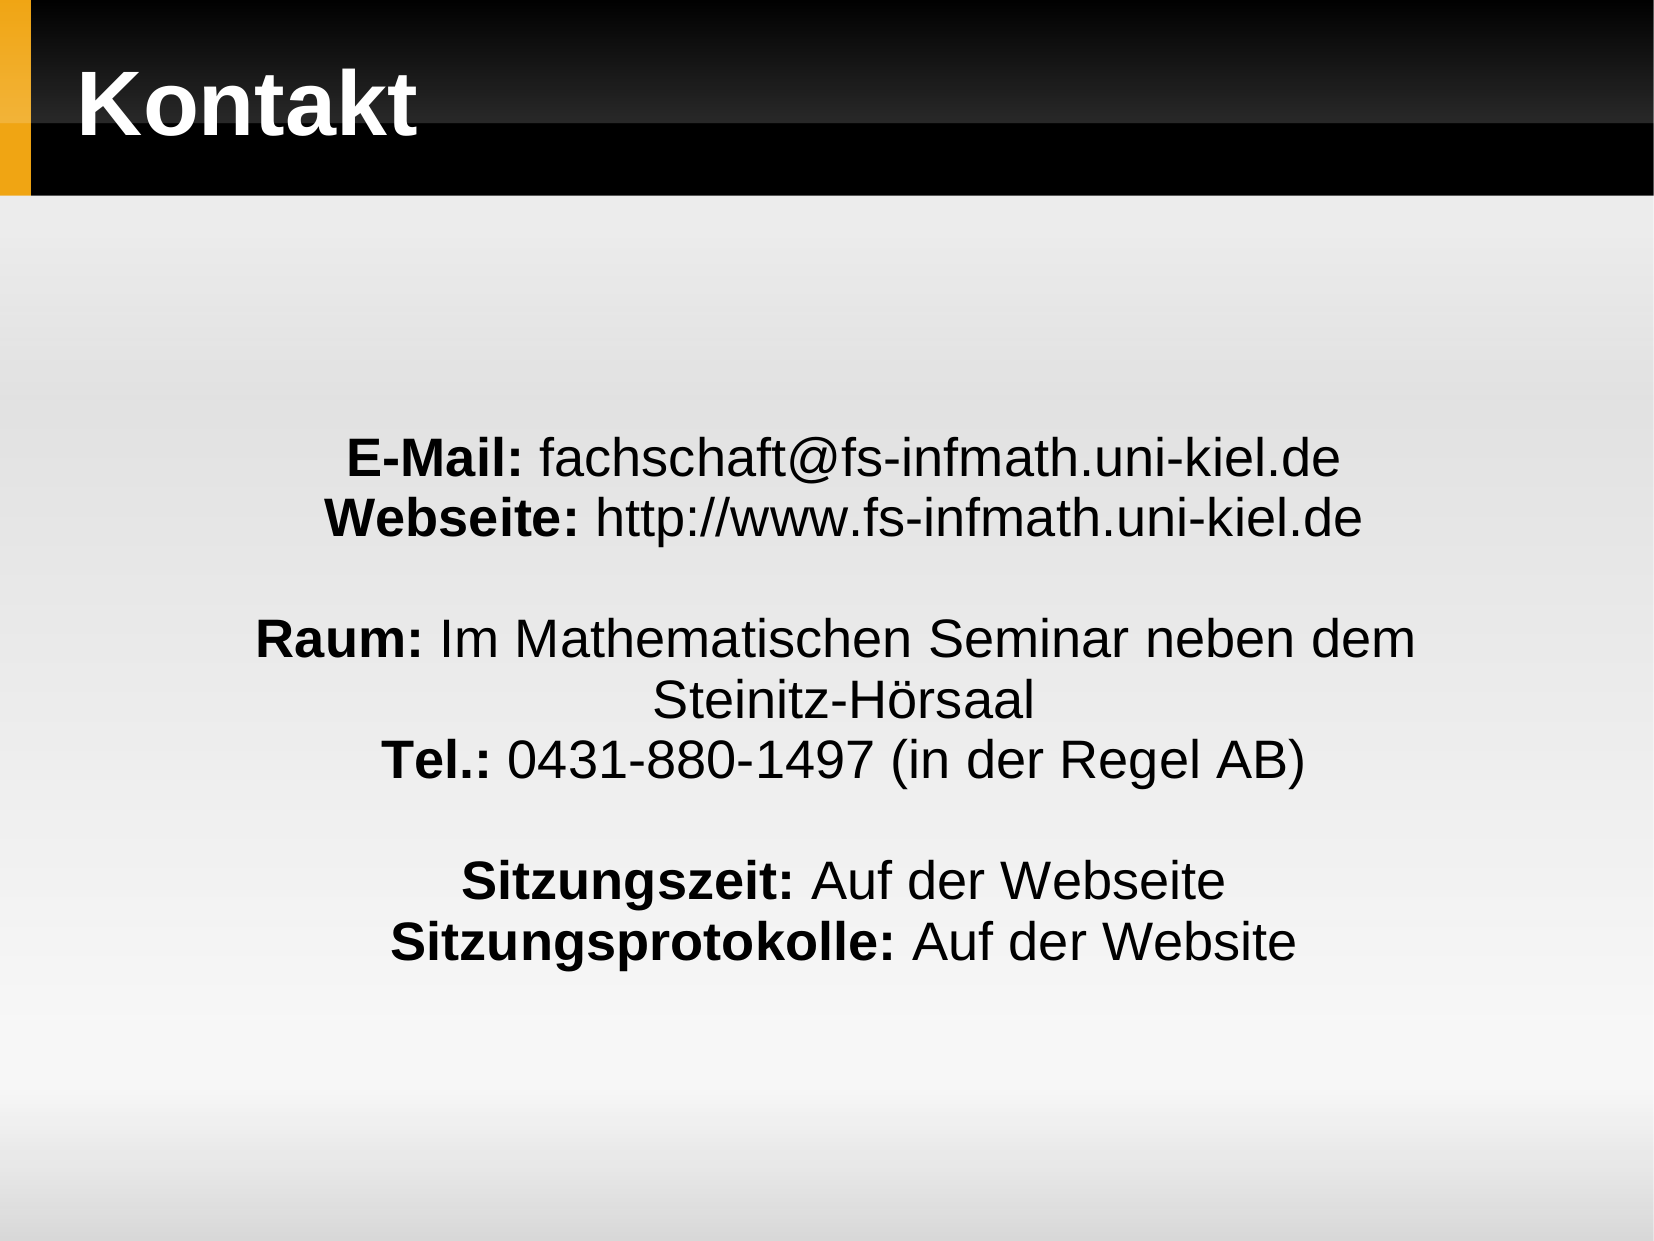

# Kontakt
E-Mail: fachschaft@fs-infmath.uni-kiel.de
Webseite: http://www.fs-infmath.uni-kiel.de
Raum: Im Mathematischen Seminar neben dem
Steinitz-Hörsaal
Tel.: 0431-880-1497 (in der Regel AB)
Sitzungszeit: Auf der Webseite
Sitzungsprotokolle: Auf der Website